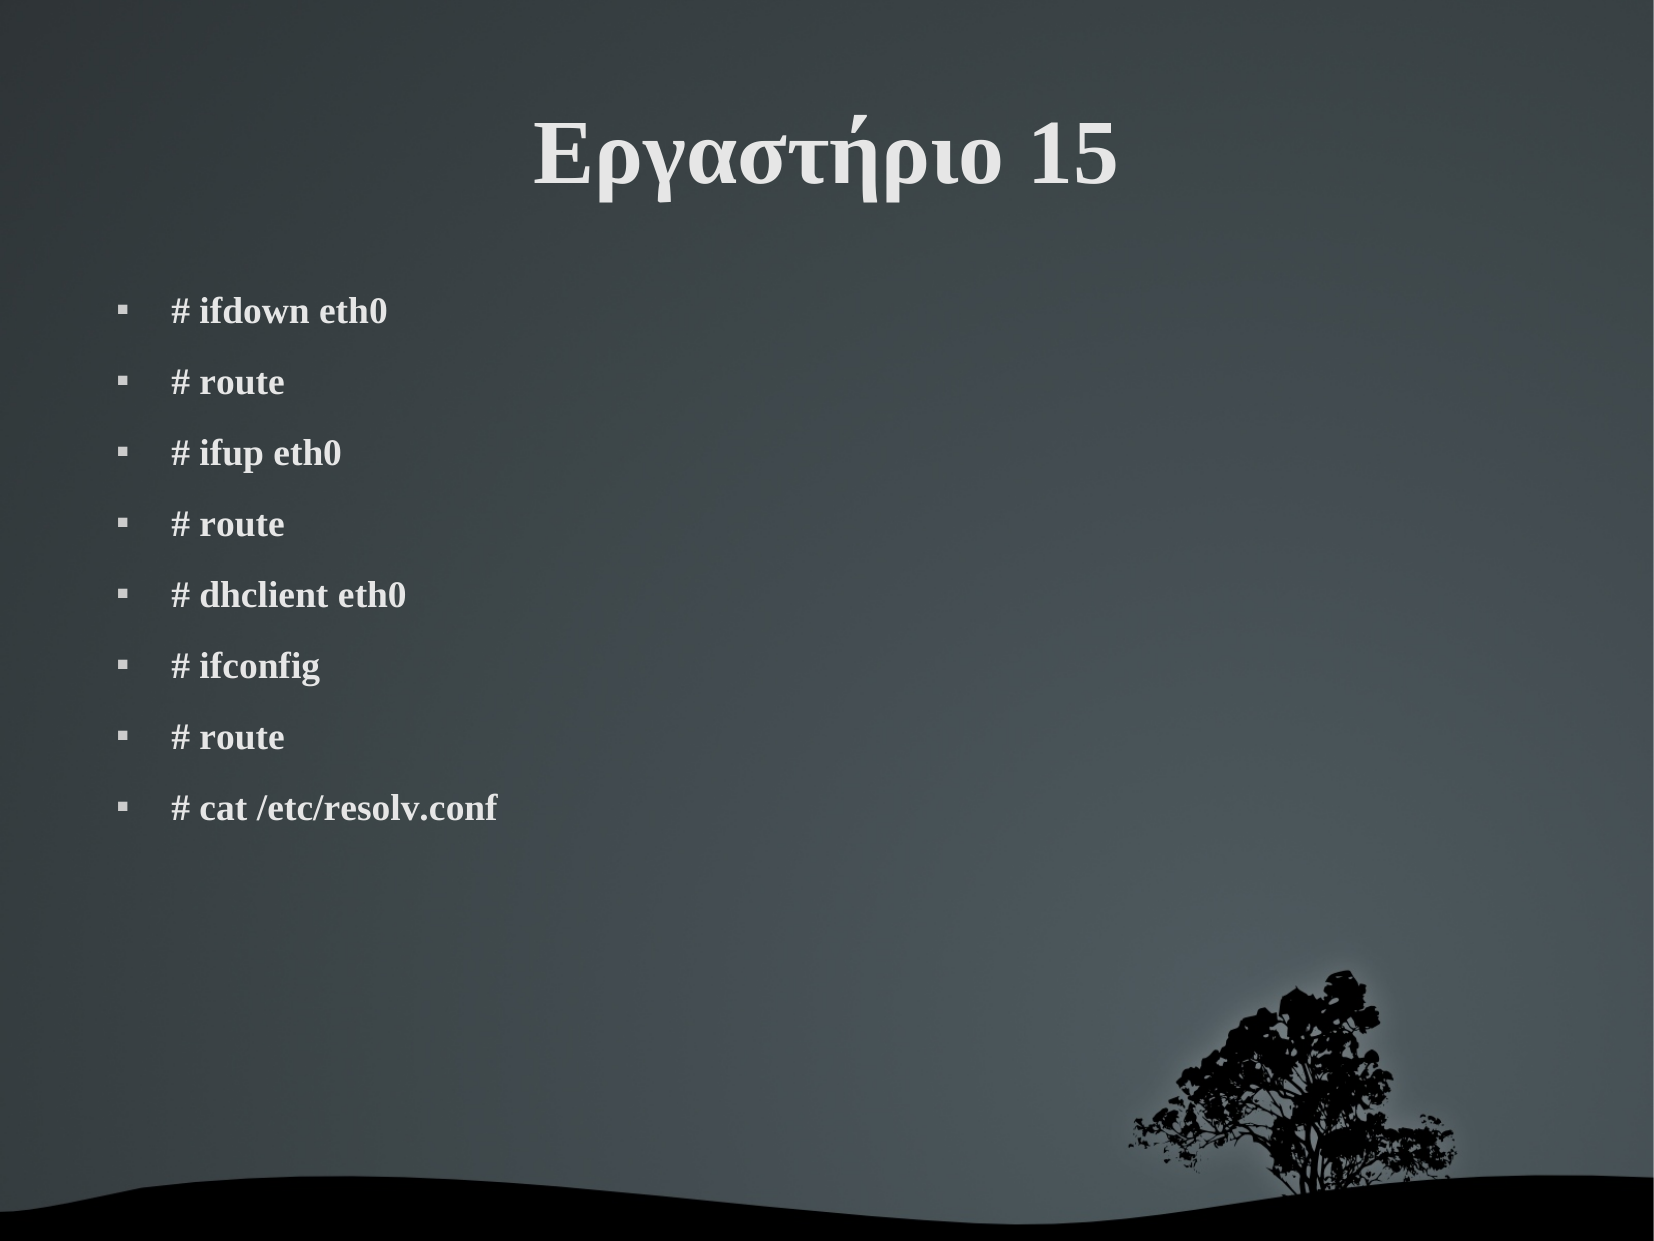

Εργαστήριο 15
# # ifdown eth0
# route
# ifup eth0
# route
# dhclient eth0
# ifconfig
# route
# cat /etc/resolv.conf